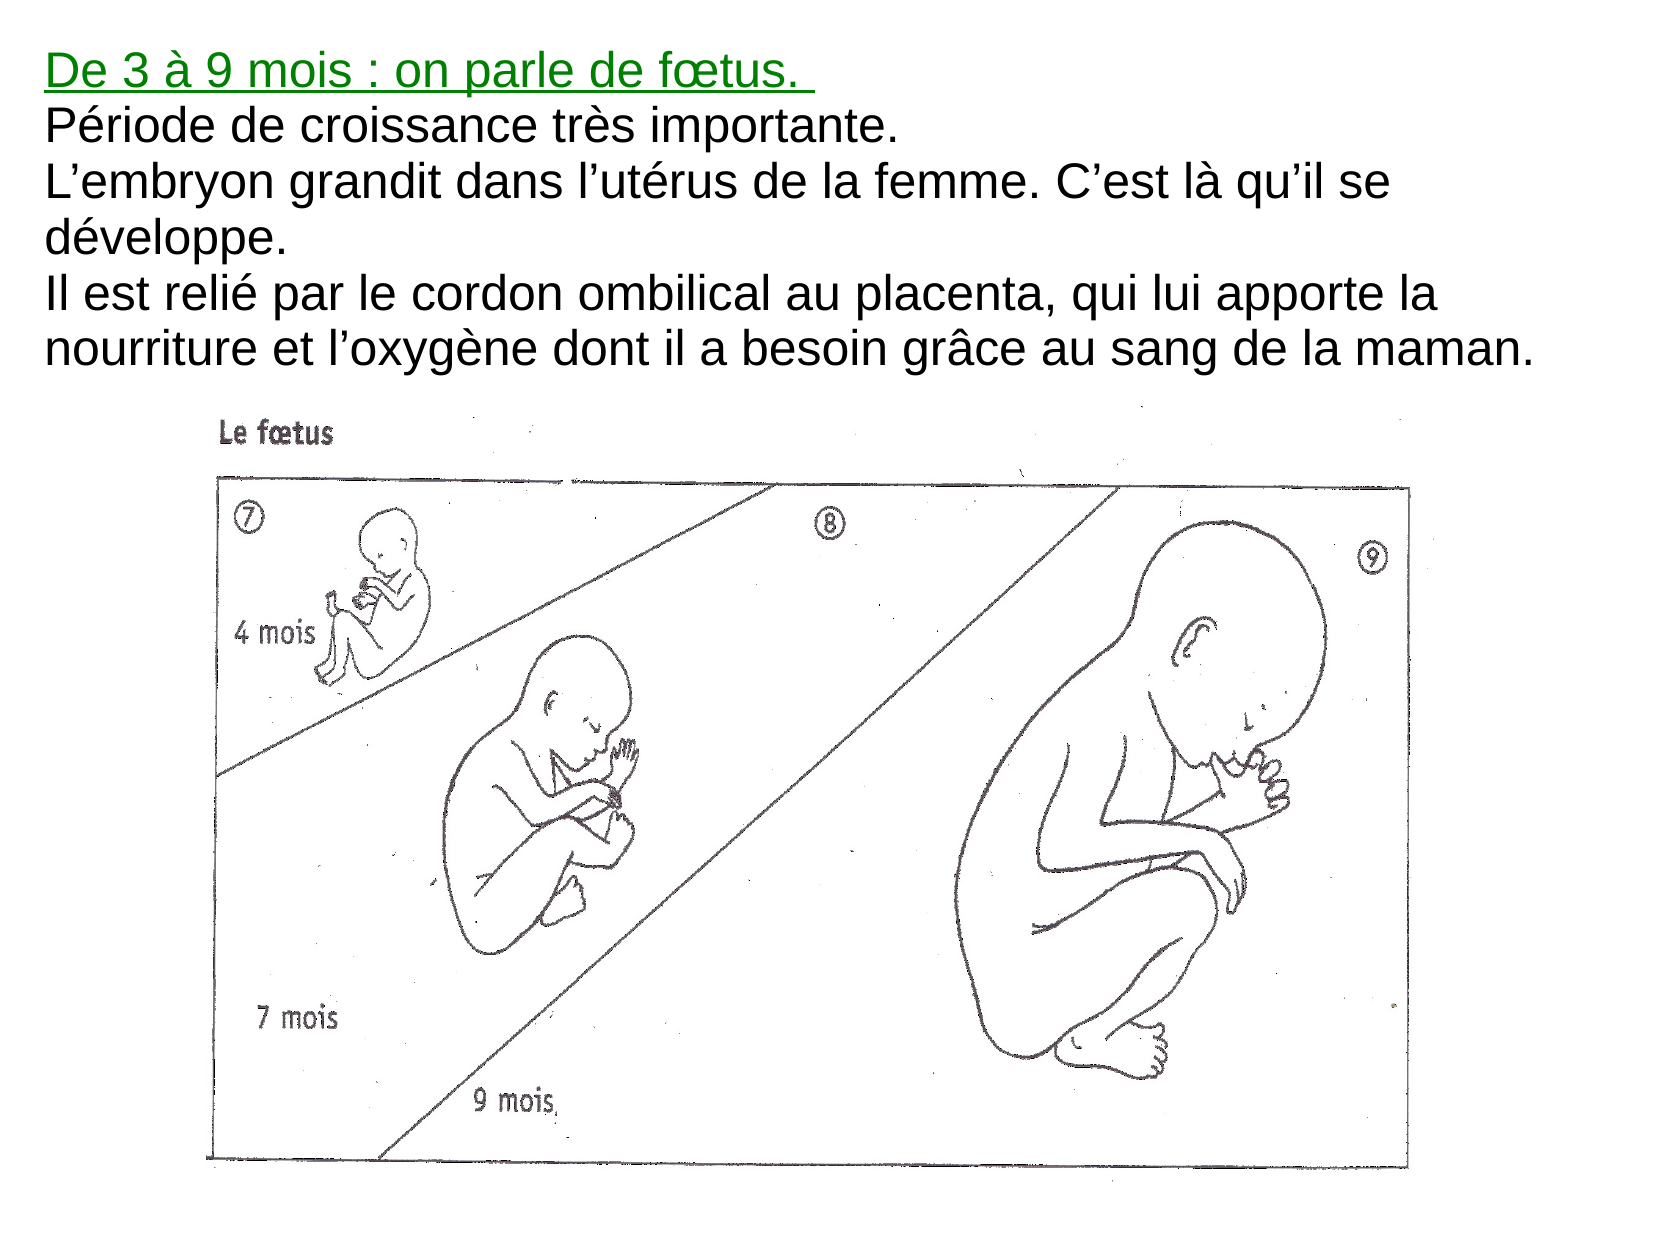

De 3 à 9 mois : on parle de fœtus.
Période de croissance très importante.
L’embryon grandit dans l’utérus de la femme. C’est là qu’il se développe.
Il est relié par le cordon ombilical au placenta, qui lui apporte la nourriture et l’oxygène dont il a besoin grâce au sang de la maman.